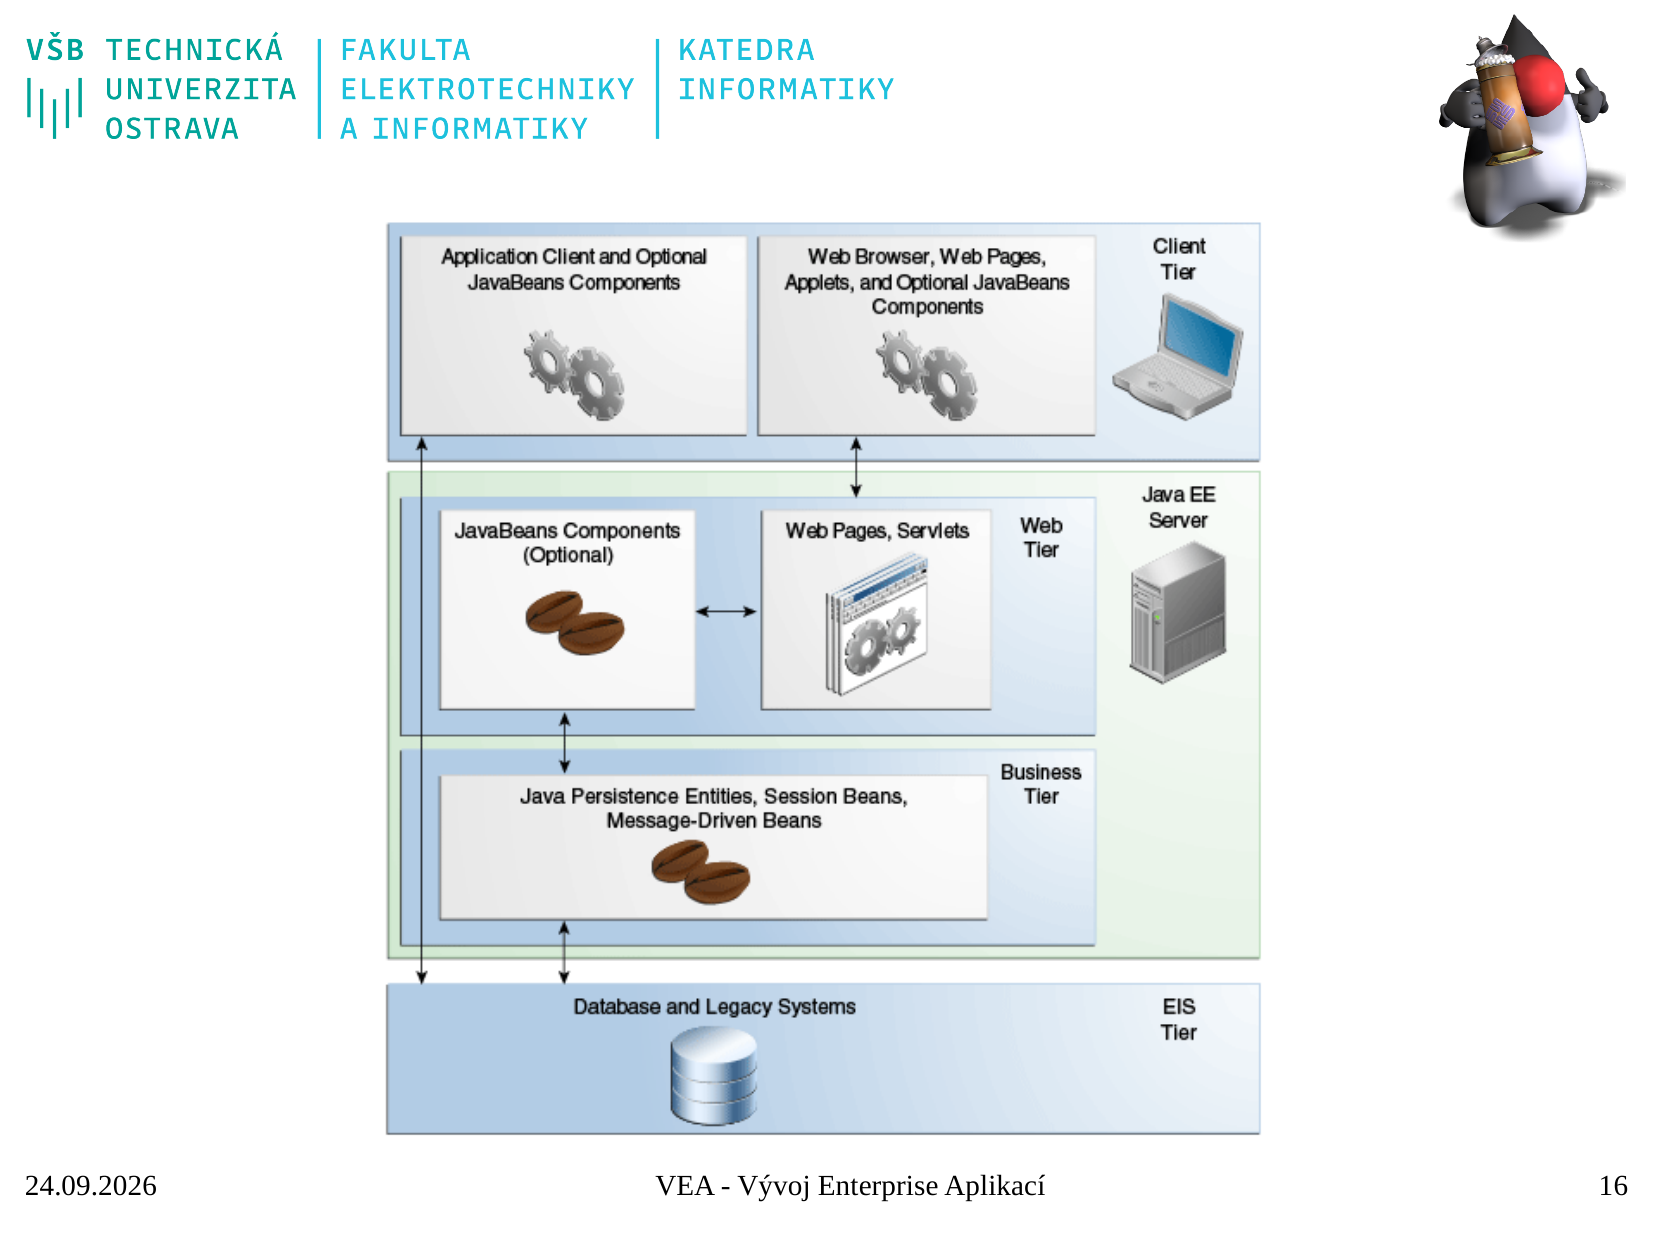

# Java EE Platform
VEA - Vývoj Enterprise Aplikací
16